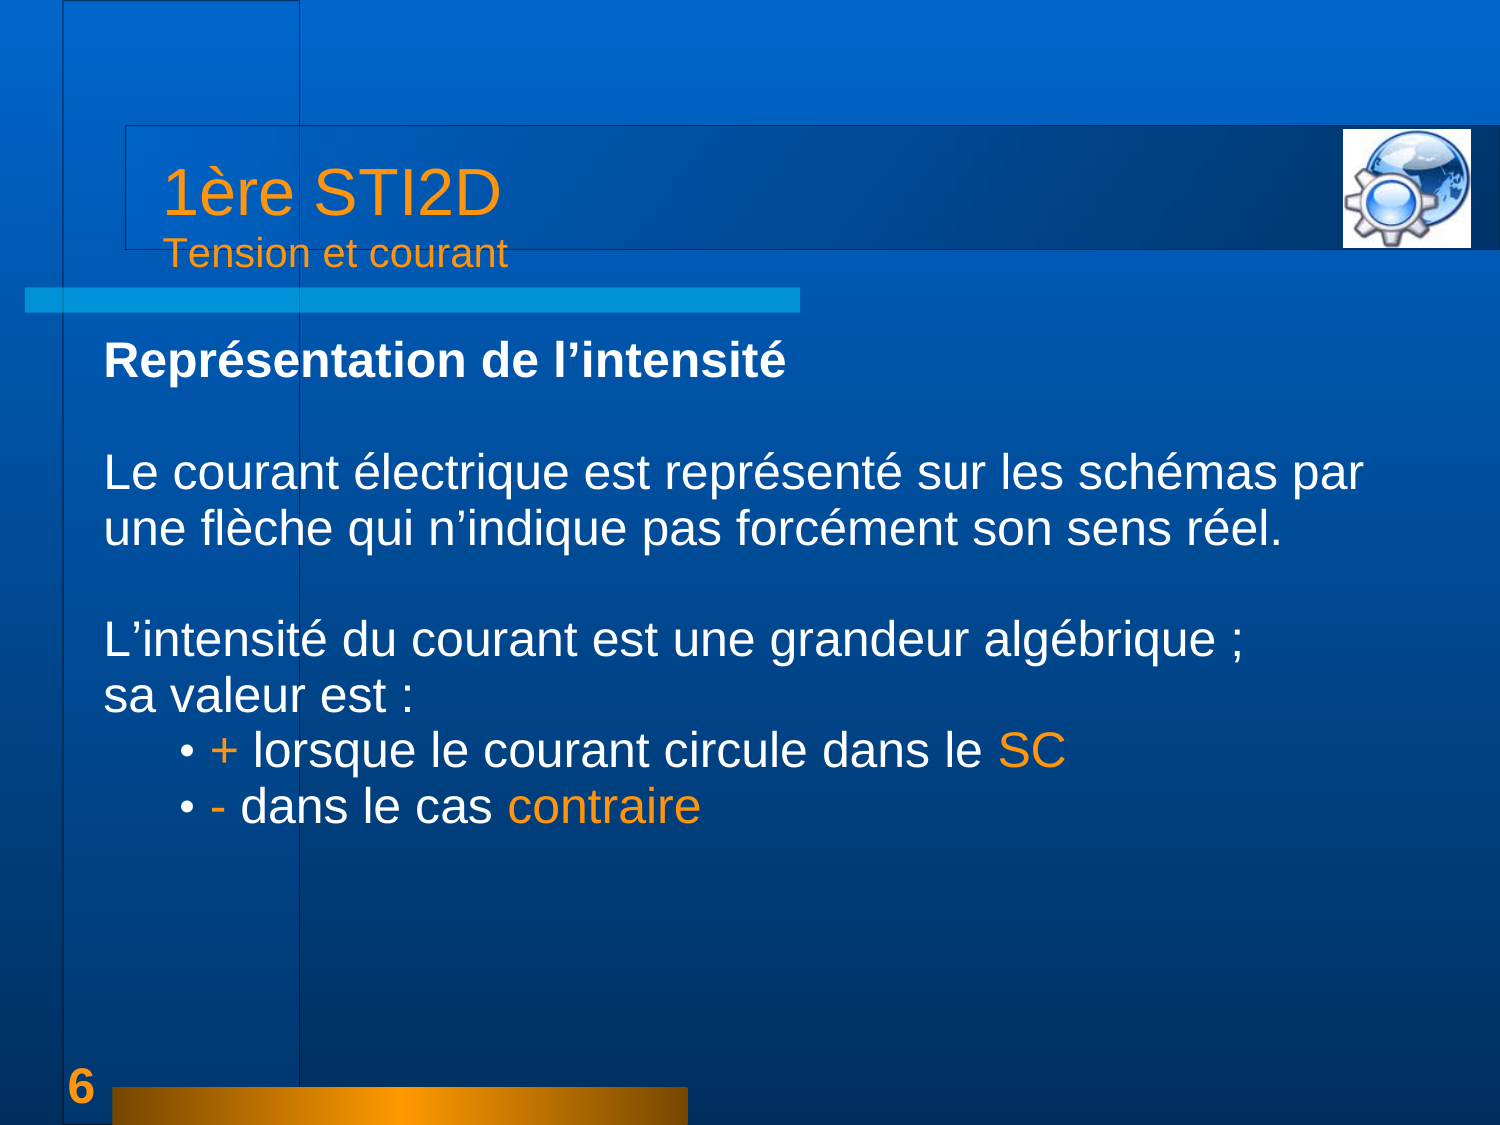

Représentation de l’intensité
Le courant électrique est représenté sur les schémas par une flèche qui n’indique pas forcément son sens réel.
L’intensité du courant est une grandeur algébrique ;
sa valeur est :
 + lorsque le courant circule dans le SC
 - dans le cas contraire